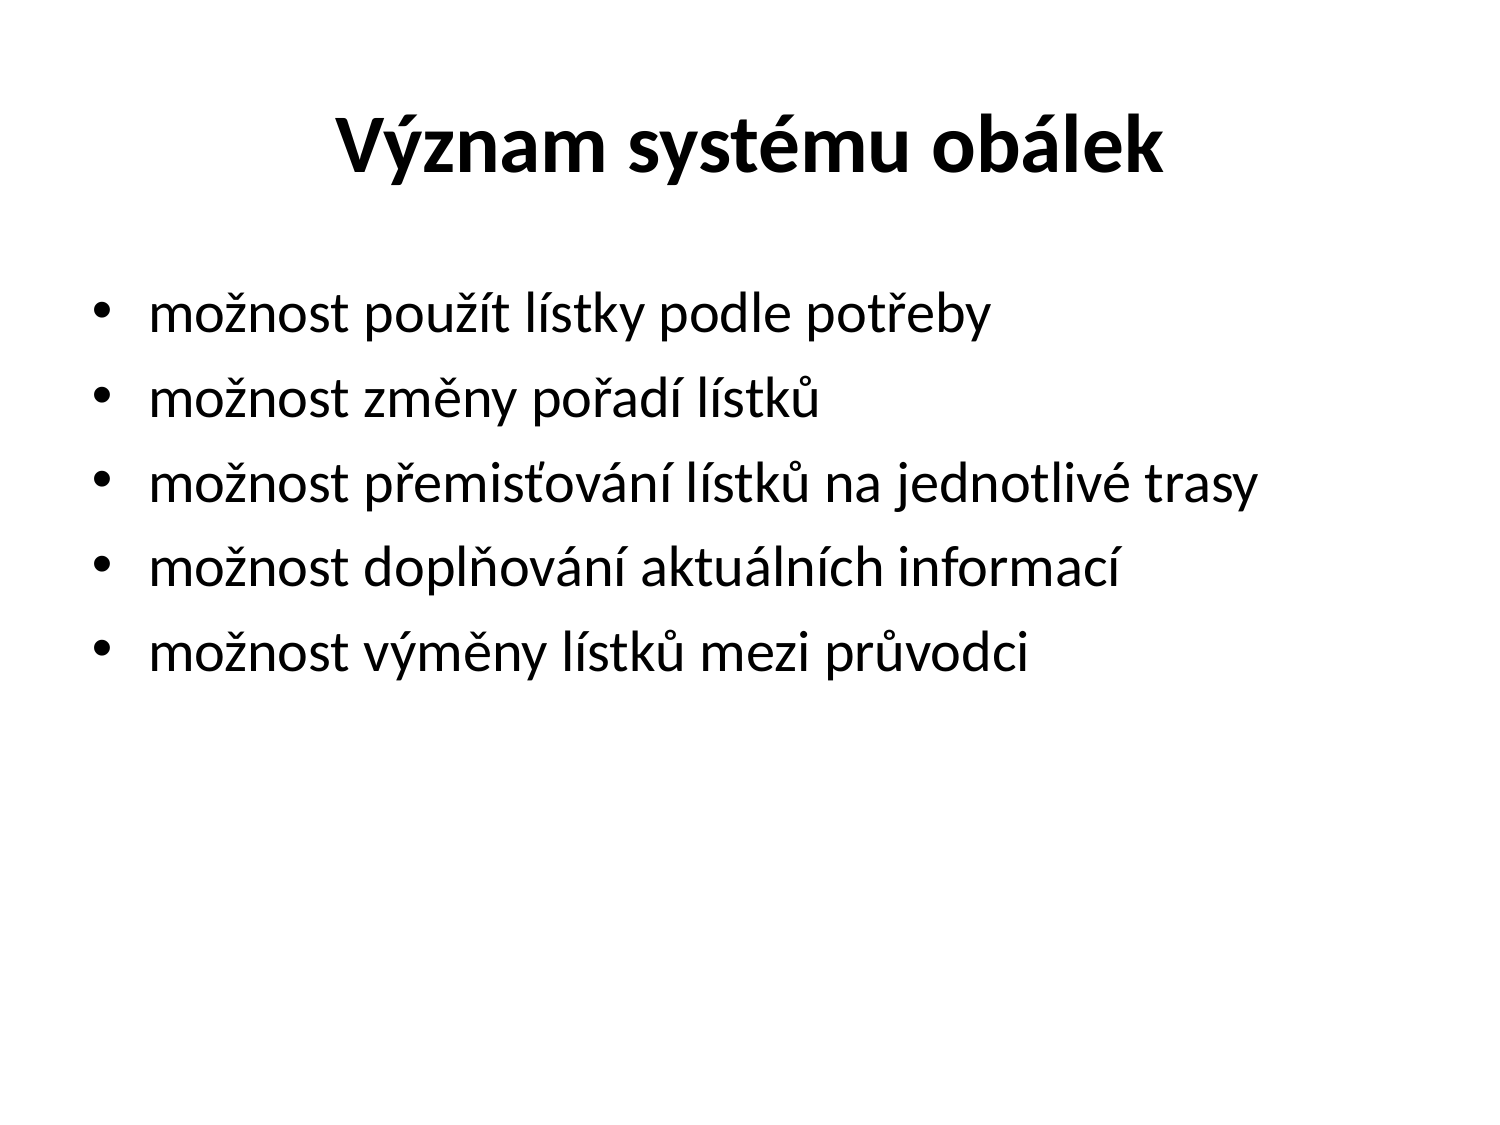

# Význam systému obálek
možnost použít lístky podle potřeby
možnost změny pořadí lístků
možnost přemisťování lístků na jednotlivé trasy
možnost doplňování aktuálních informací
možnost výměny lístků mezi průvodci